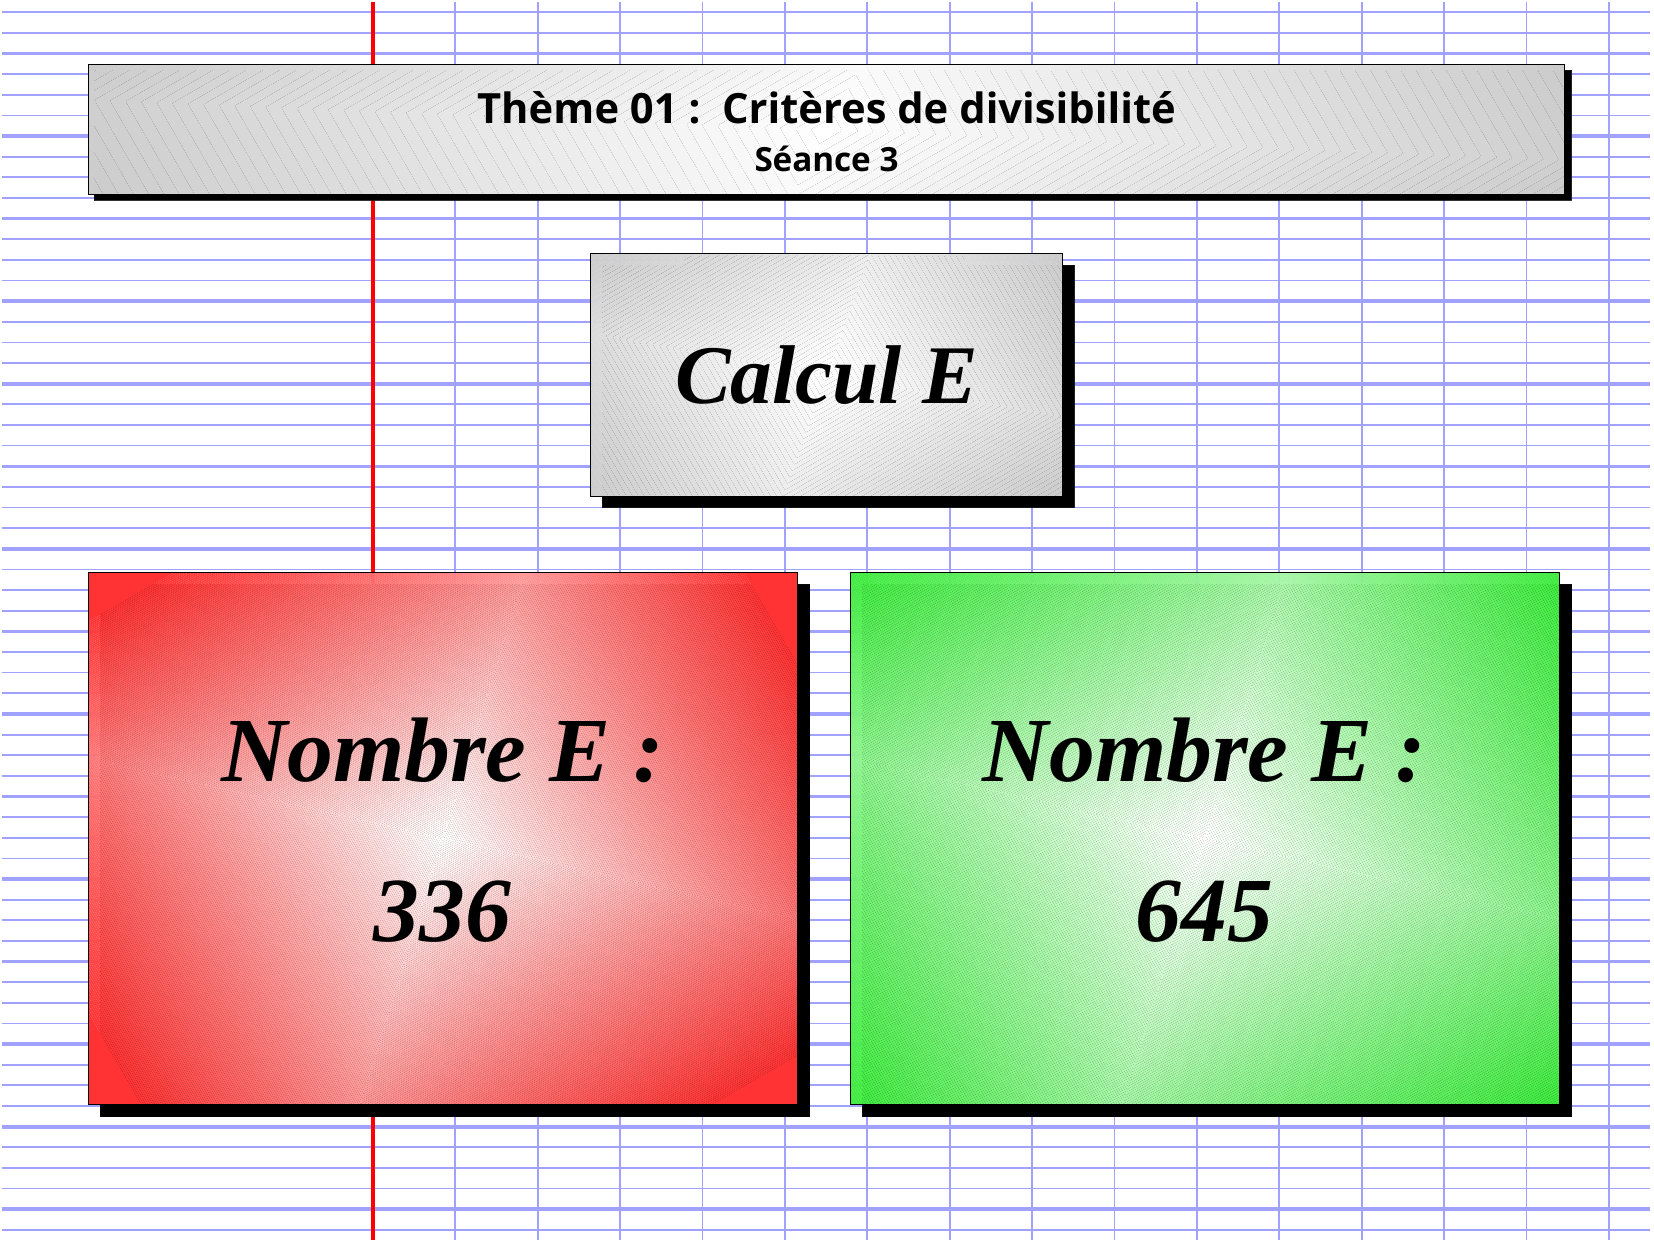

Thème 01 : Critères de divisibilité
Séance 3
Calcul E
10
11
12
13
14
15
9
0
1
2
3
4
5
6
7
8
Nombre E :
336
Nombre E :
645